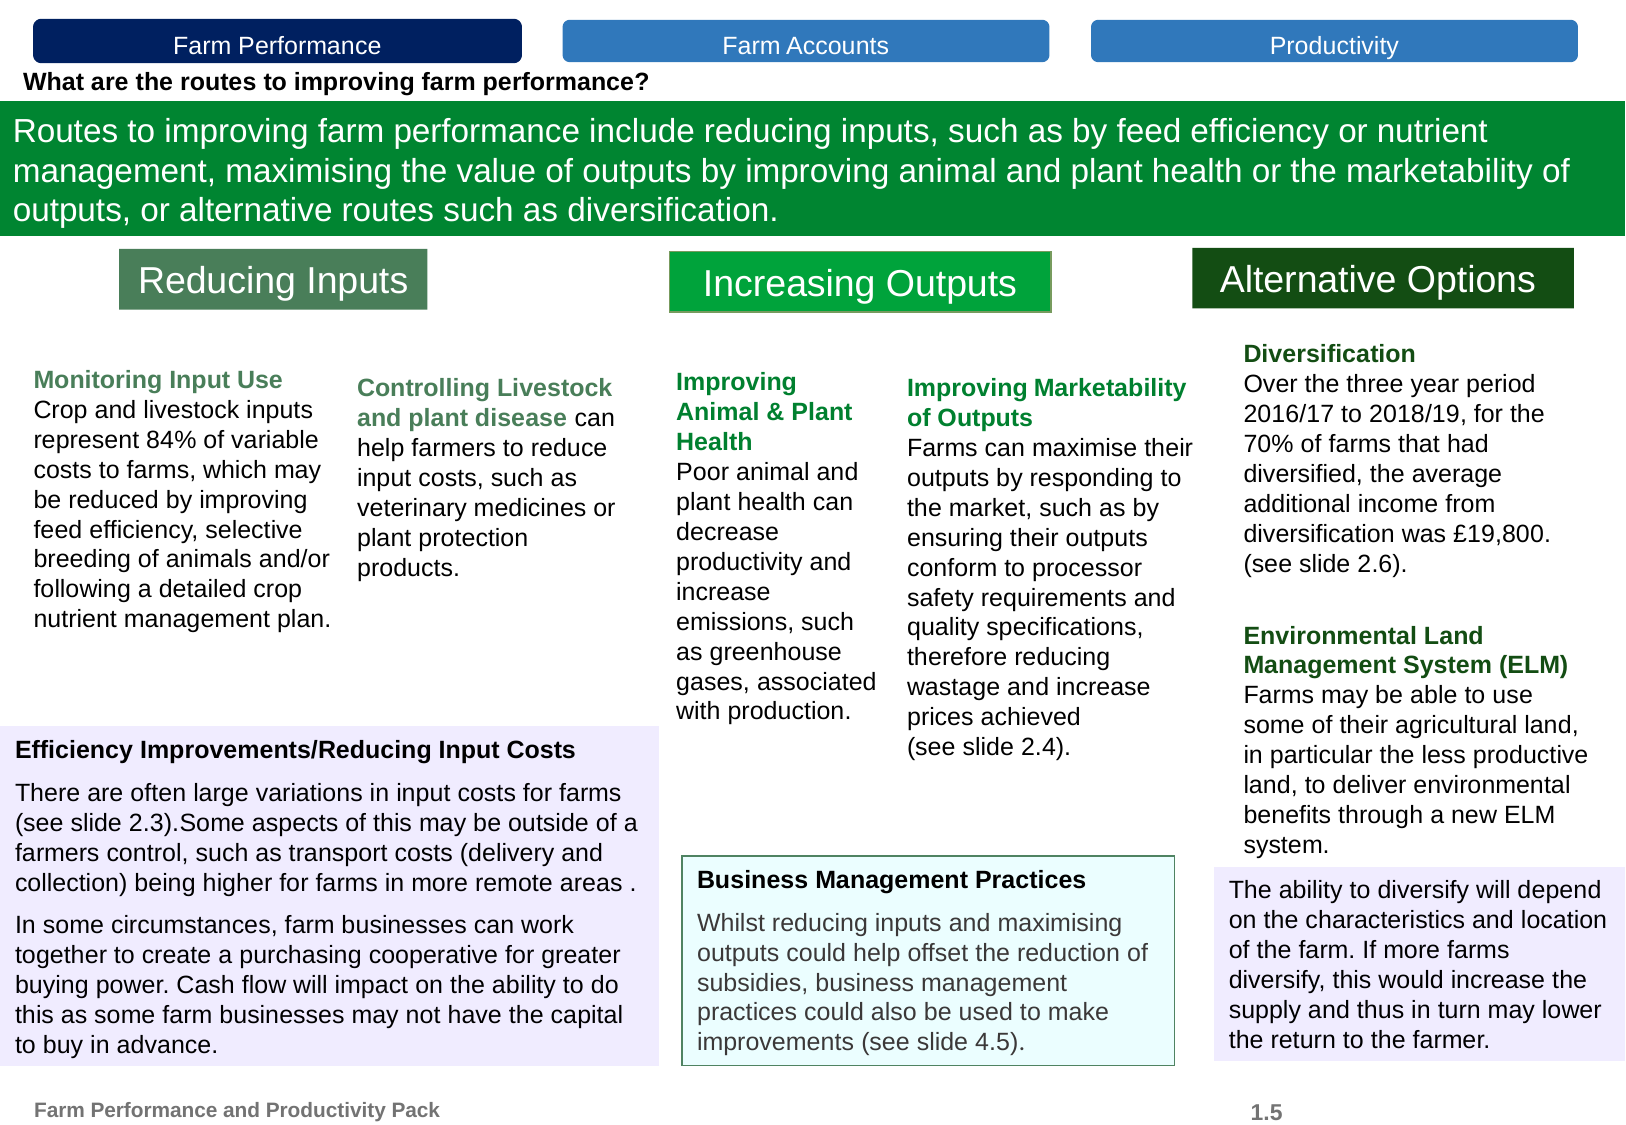

Farm Performance
Farm Accounts
Productivity
What are the routes to improving farm performance?
# Slide 2.5 – What are the routes to improving farm performance?
Routes to improving farm performance include reducing inputs, such as by feed efficiency or nutrient management, maximising the value of outputs by improving animal and plant health or the marketability of outputs, or alternative routes such as diversification.
Alternative Options
Reducing Inputs
Increasing Outputs
Diversification
Over the three year period 2016/17 to 2018/19, for the 70% of farms that had diversified, the average additional income from diversification was £19,800. (see slide 2.6).
Monitoring Input Use
Crop and livestock inputs represent 84% of variable costs to farms, which may be reduced by improving feed efficiency, selective breeding of animals and/or following a detailed crop nutrient management plan.
Improving Animal & Plant Health
Poor animal and plant health can decrease productivity and increase emissions, such as greenhouse gases, associated with production.
Controlling Livestock and plant disease can help farmers to reduce input costs, such as veterinary medicines or plant protection products.
Improving Marketability of Outputs
Farms can maximise their outputs by responding to the market, such as by ensuring their outputs conform to processor safety requirements and quality specifications, therefore reducing wastage and increase prices achieved (see slide 2.4).
Environmental Land Management System (ELM)
Farms may be able to use some of their agricultural land, in particular the less productive land, to deliver environmental benefits through a new ELM system.
Efficiency Improvements/Reducing Input Costs
There are often large variations in input costs for farms (see slide 2.3).Some aspects of this may be outside of a farmers control, such as transport costs (delivery and collection) being higher for farms in more remote areas .
In some circumstances, farm businesses can work together to create a purchasing cooperative for greater buying power. Cash flow will impact on the ability to do this as some farm businesses may not have the capital to buy in advance.
Business Management Practices
Whilst reducing inputs and maximising outputs could help offset the reduction of subsidies, business management practices could also be used to make improvements (see slide 4.5).
The ability to diversify will depend on the characteristics and location of the farm. If more farms diversify, this would increase the supply and thus in turn may lower the return to the farmer.
1.5
Farm Performance and Productivity Pack